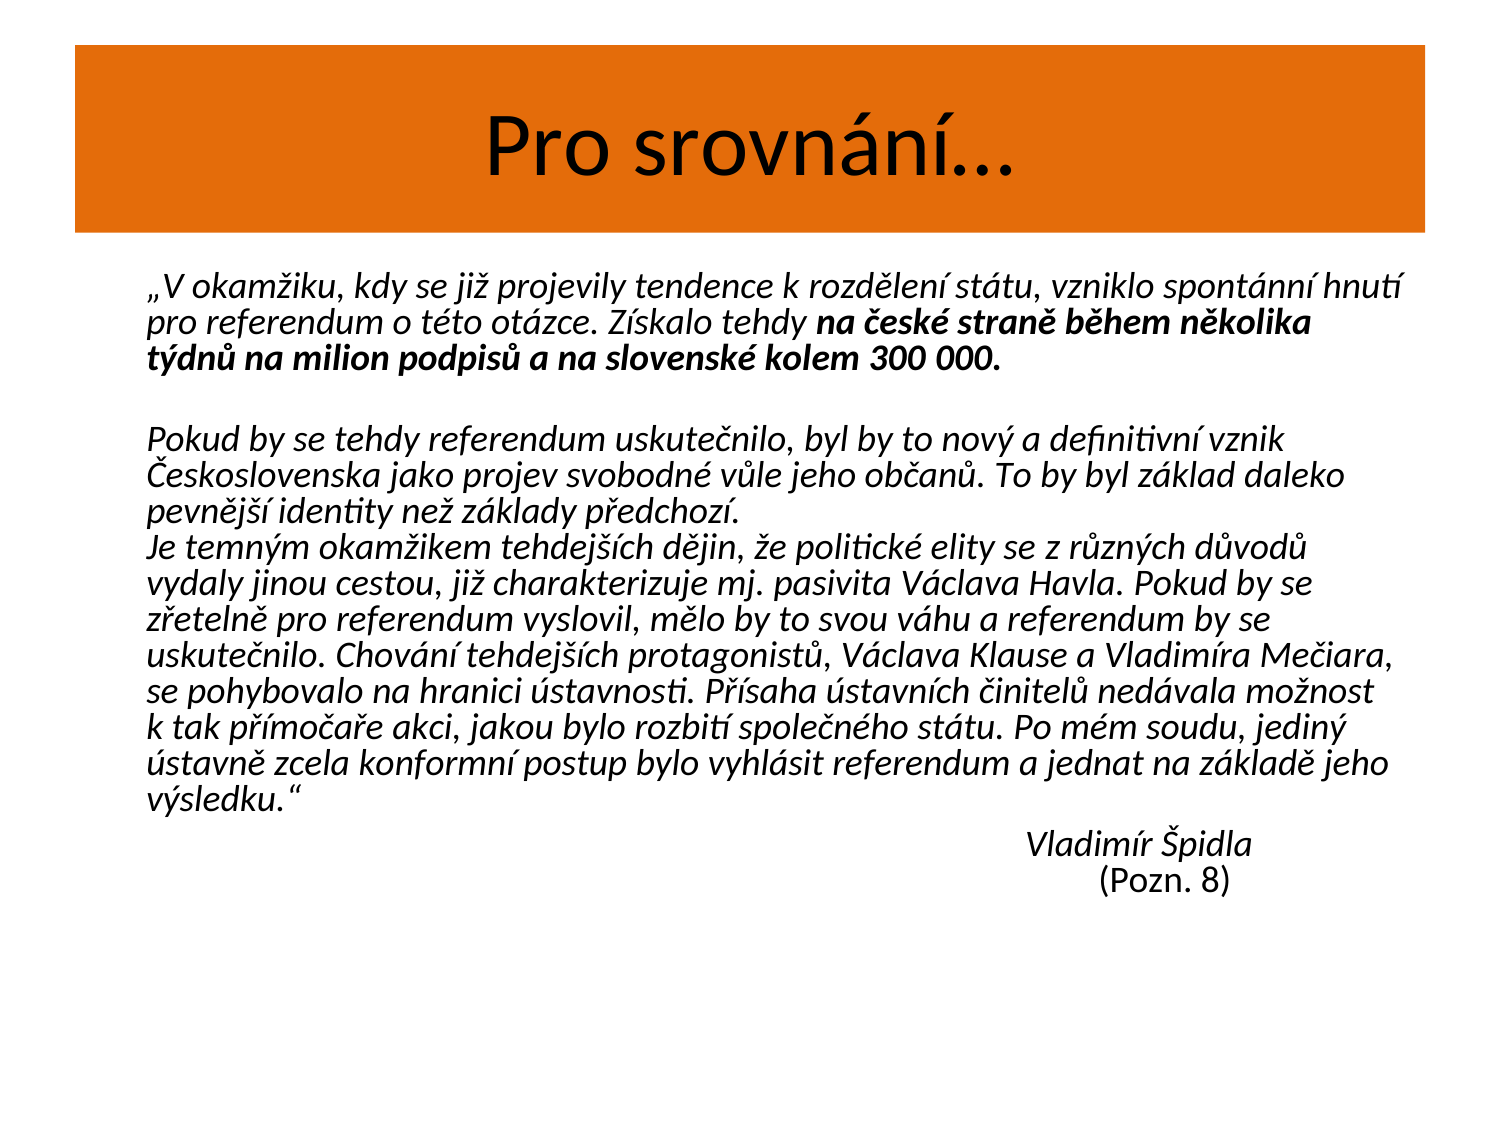

# Pro srovnání…
	„V okamžiku, kdy se již projevily tendence k rozdělení státu, vzniklo spontánní hnutí pro referendum o této otázce. Získalo tehdy na české straně během několika týdnů na milion podpisů a na slovenské kolem 300 000.
Pokud by se tehdy referendum uskutečnilo, byl by to nový a definitivní vznik Československa jako projev svobodné vůle jeho občanů. To by byl základ daleko pevnější identity než základy předchozí.
Je temným okamžikem tehdejších dějin, že politické elity se z různých důvodů vydaly jinou cestou, již charakterizuje mj. pasivita Václava Havla. Pokud by se zřetelně pro referendum vyslovil, mělo by to svou váhu a referendum by se uskutečnilo. Chování tehdejších protagonistů, Václava Klause a Vladimíra Mečiara, se pohybovalo na hranici ústavnosti. Přísaha ústavních činitelů nedávala možnost k tak přímočaře akci, jakou bylo rozbití společného státu. Po mém soudu, jediný ústavně zcela konformní postup bylo vyhlásit referendum a jednat na základě jeho výsledku.“
 Vladimír Špidla
 (Pozn. 8)